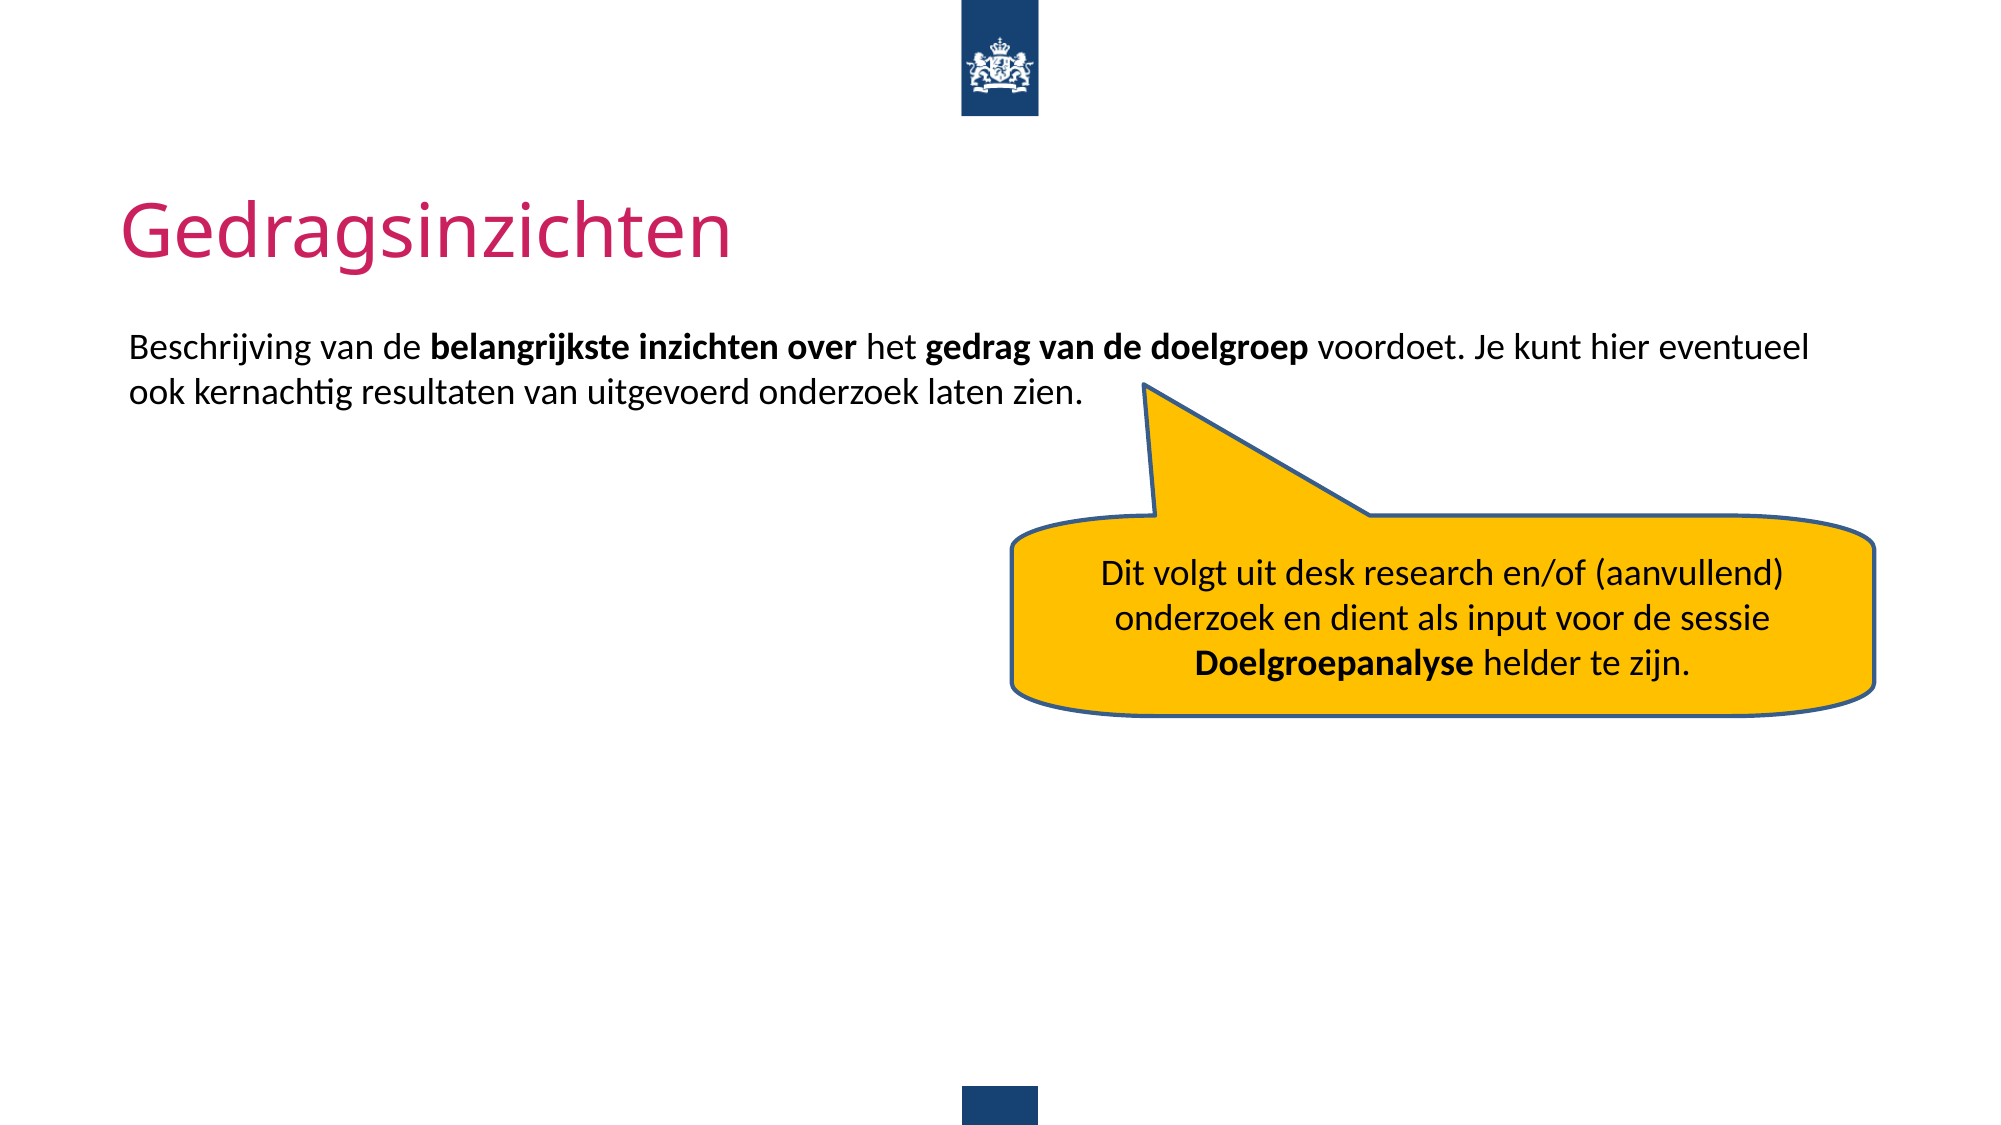

Gedragsinzichten
Beschrijving van de belangrijkste inzichten over het gedrag van de doelgroep voordoet. Je kunt hier eventueel ook kernachtig resultaten van uitgevoerd onderzoek laten zien.
Dit volgt uit desk research en/of (aanvullend) onderzoek en dient als input voor de sessie Doelgroepanalyse helder te zijn.